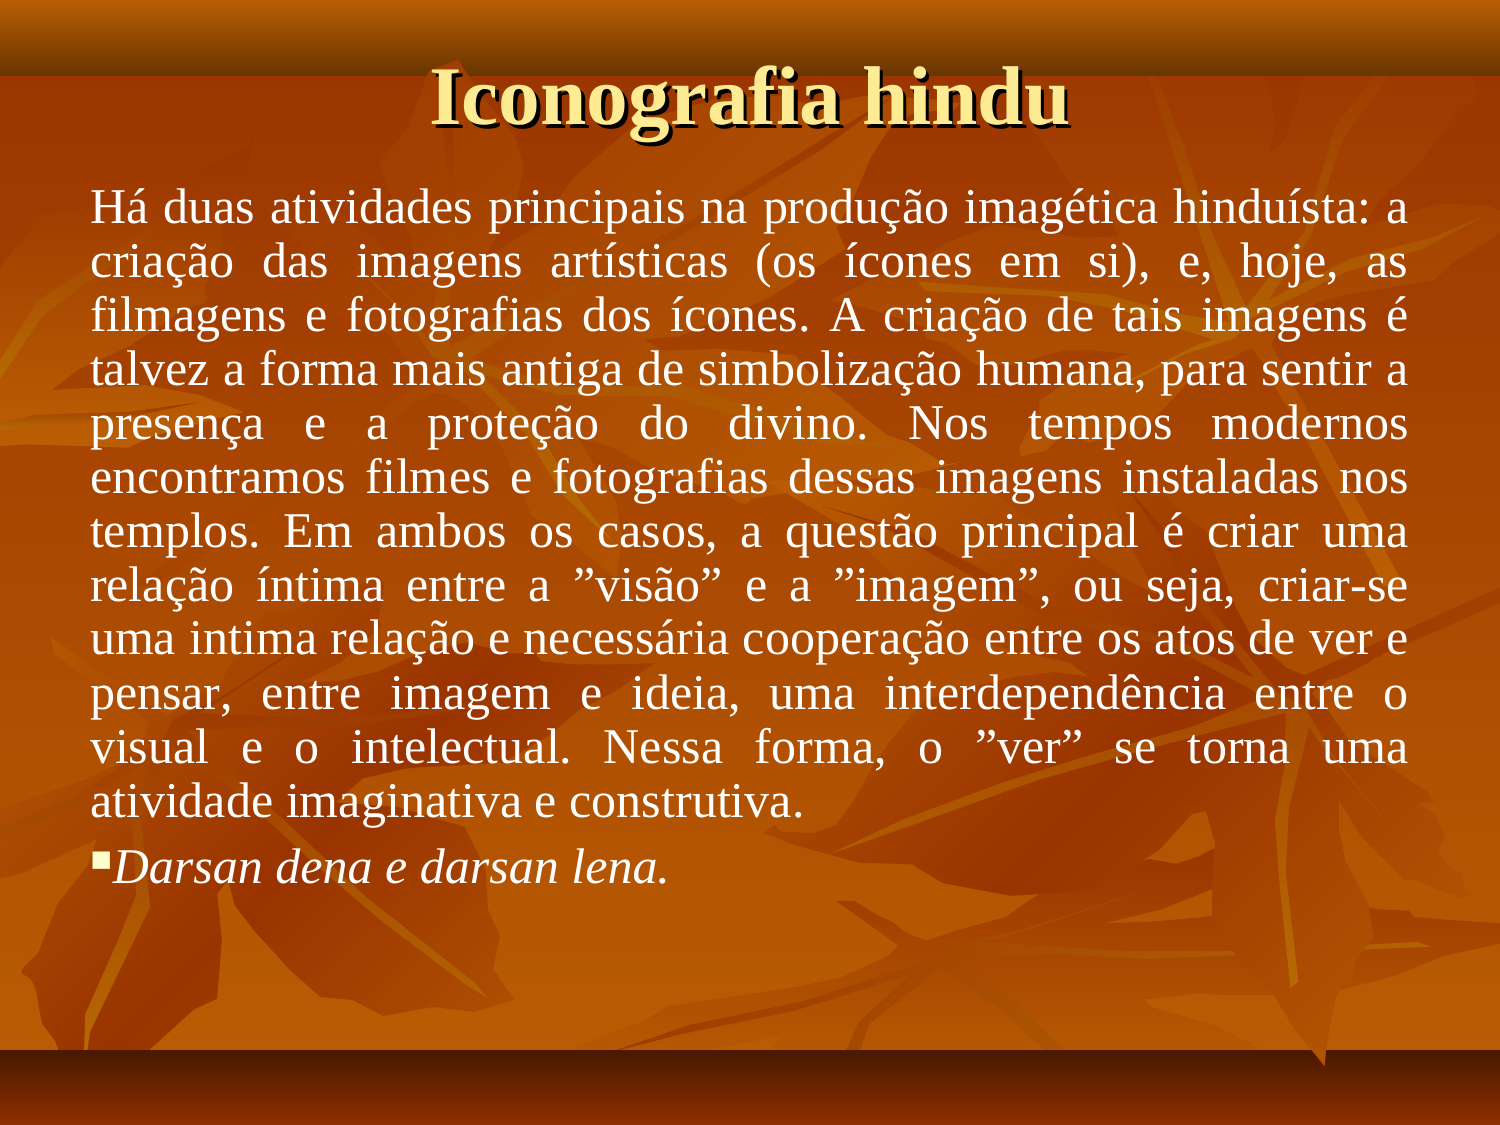

# Iconografia hindu
Há duas atividades principais na produção imagética hinduísta: a criação das imagens artísticas (os ícones em si), e, hoje, as filmagens e fotografias dos ícones. A criação de tais imagens é talvez a forma mais antiga de simbolização humana, para sentir a presença e a proteção do divino. Nos tempos modernos encontramos filmes e fotografias dessas imagens instaladas nos templos. Em ambos os casos, a questão principal é criar uma relação íntima entre a ”visão” e a ”imagem”, ou seja, criar-se uma intima relação e necessária cooperação entre os atos de ver e pensar, entre imagem e ideia, uma interdependência entre o visual e o intelectual. Nessa forma, o ”ver” se torna uma atividade imaginativa e construtiva.
Darsan dena e darsan lena.